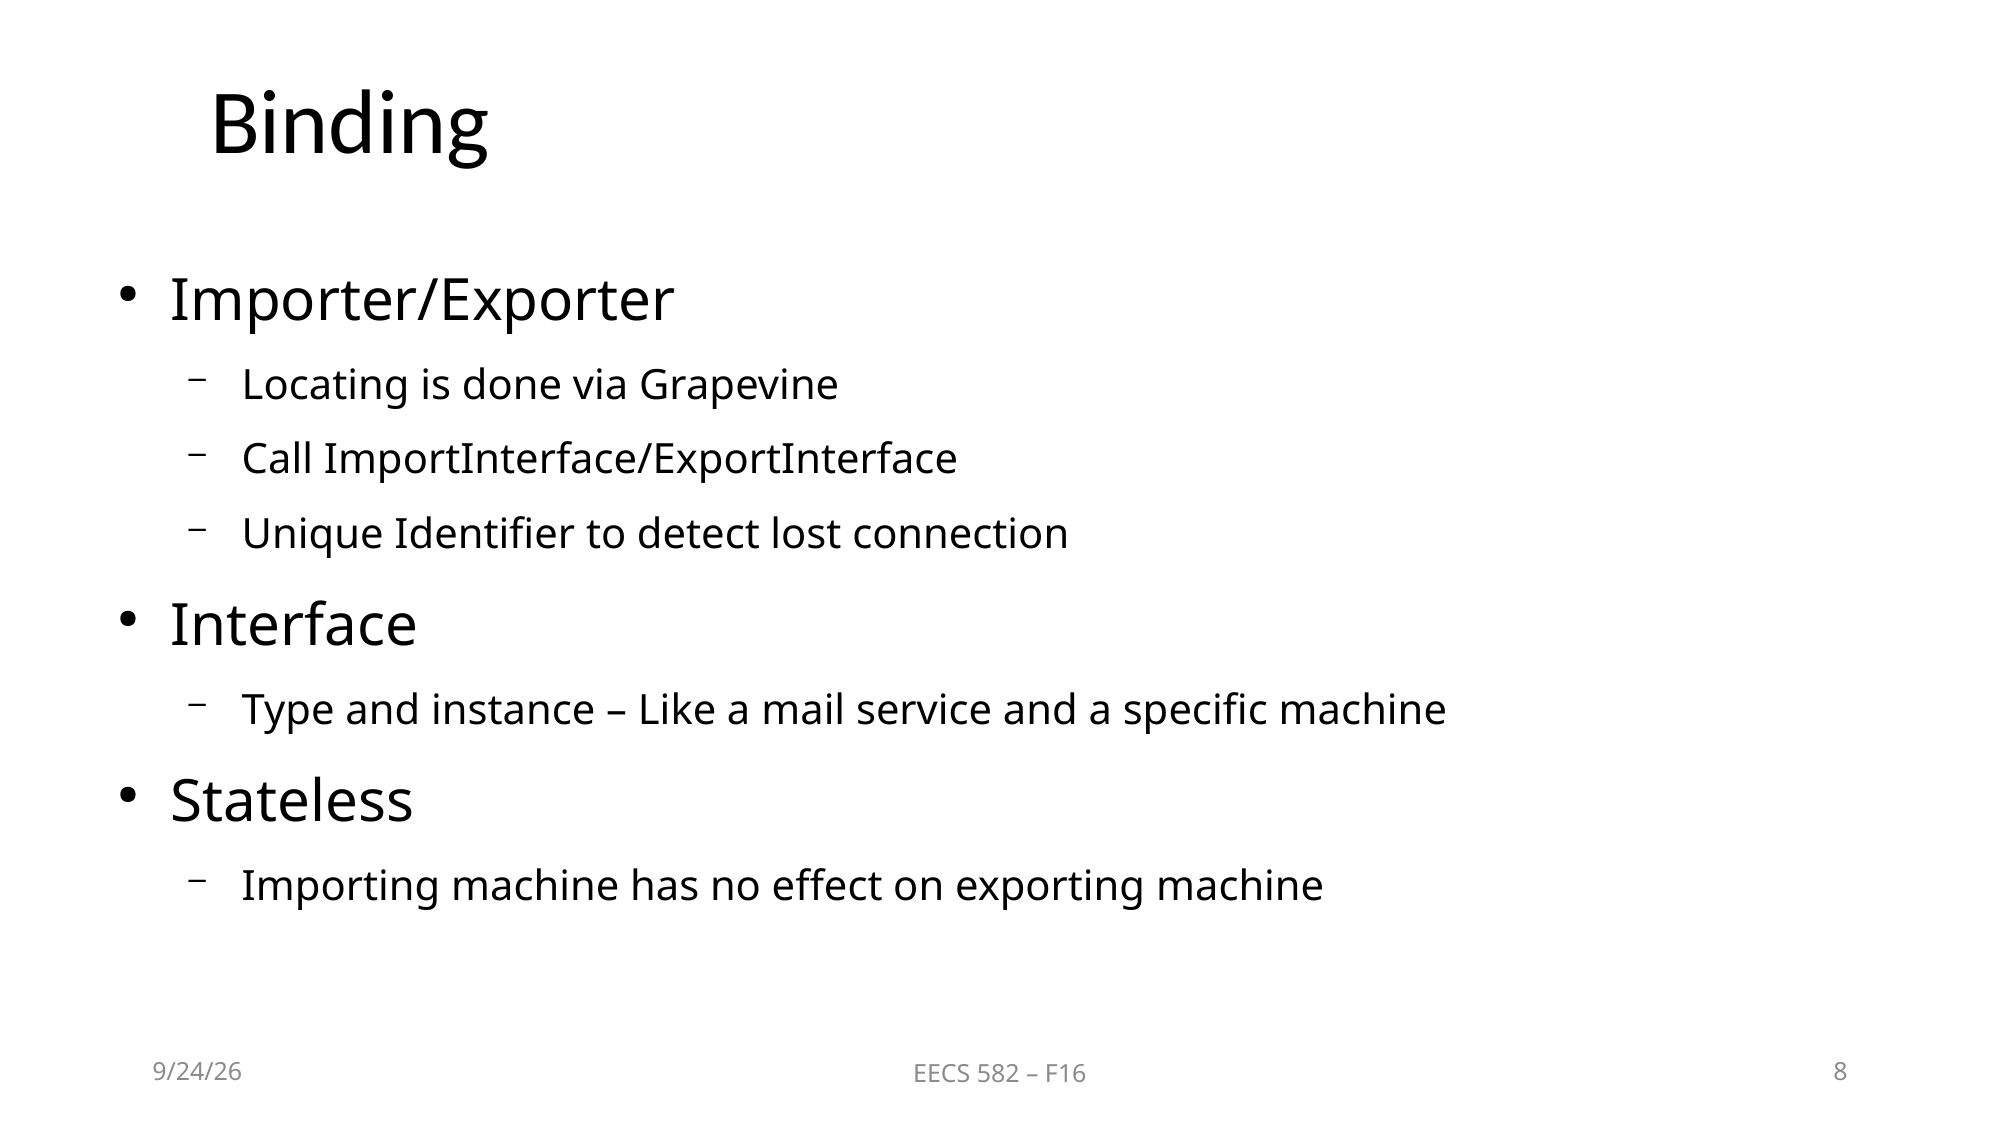

# Binding
Importer/Exporter
Locating is done via Grapevine
Call ImportInterface/ExportInterface
Unique Identifier to detect lost connection
Interface
Type and instance – Like a mail service and a specific machine
Stateless
Importing machine has no effect on exporting machine
8